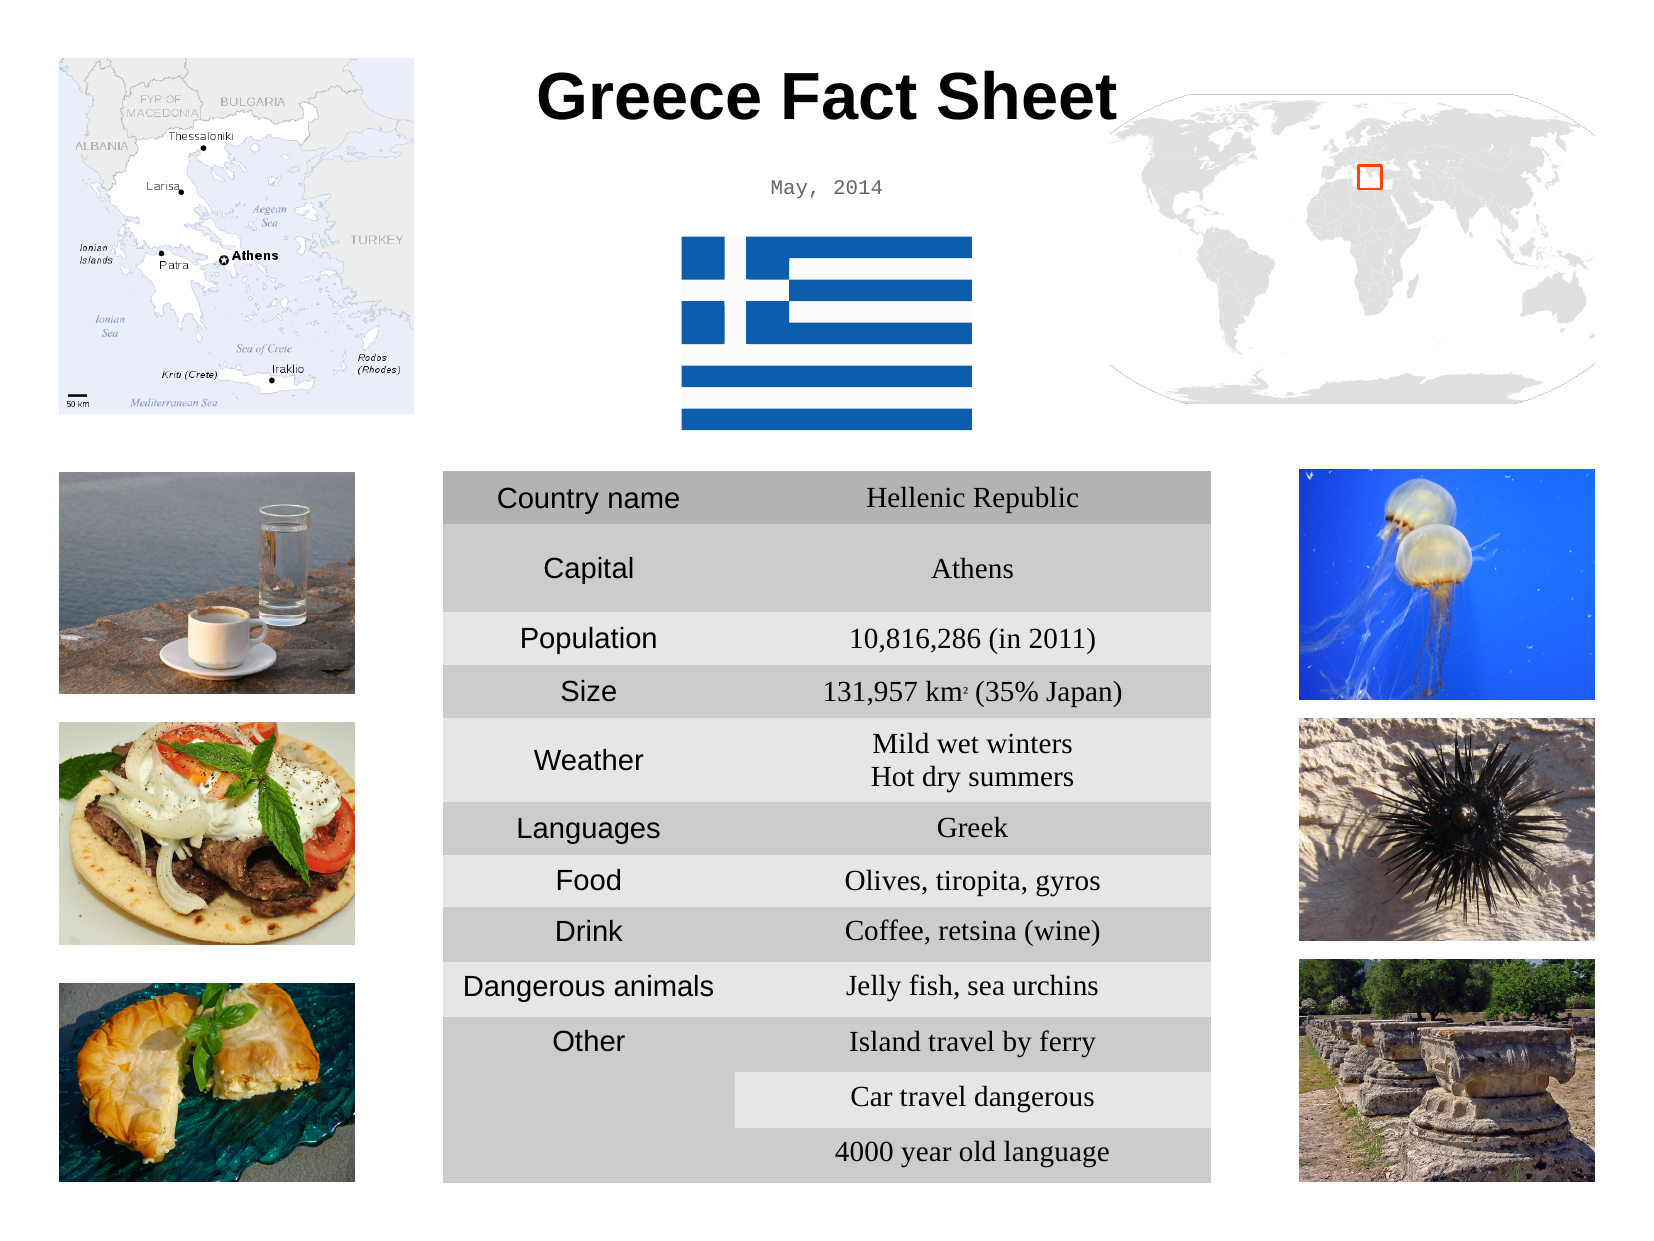

# Greece Fact Sheet
May, 2014
| Country name | Hellenic Republic |
| --- | --- |
| Capital | Athens |
| Population | 10,816,286 (in 2011) |
| Size | 131,957 km² (35% Japan) |
| Weather | Mild wet winters Hot dry summers |
| Languages | Greek |
| Food | Olives, tiropita, gyros |
| Drink | Coffee, retsina (wine) |
| Dangerous animals | Jelly fish, sea urchins |
| Other | Island travel by ferry |
| | Car travel dangerous |
| | 4000 year old language |